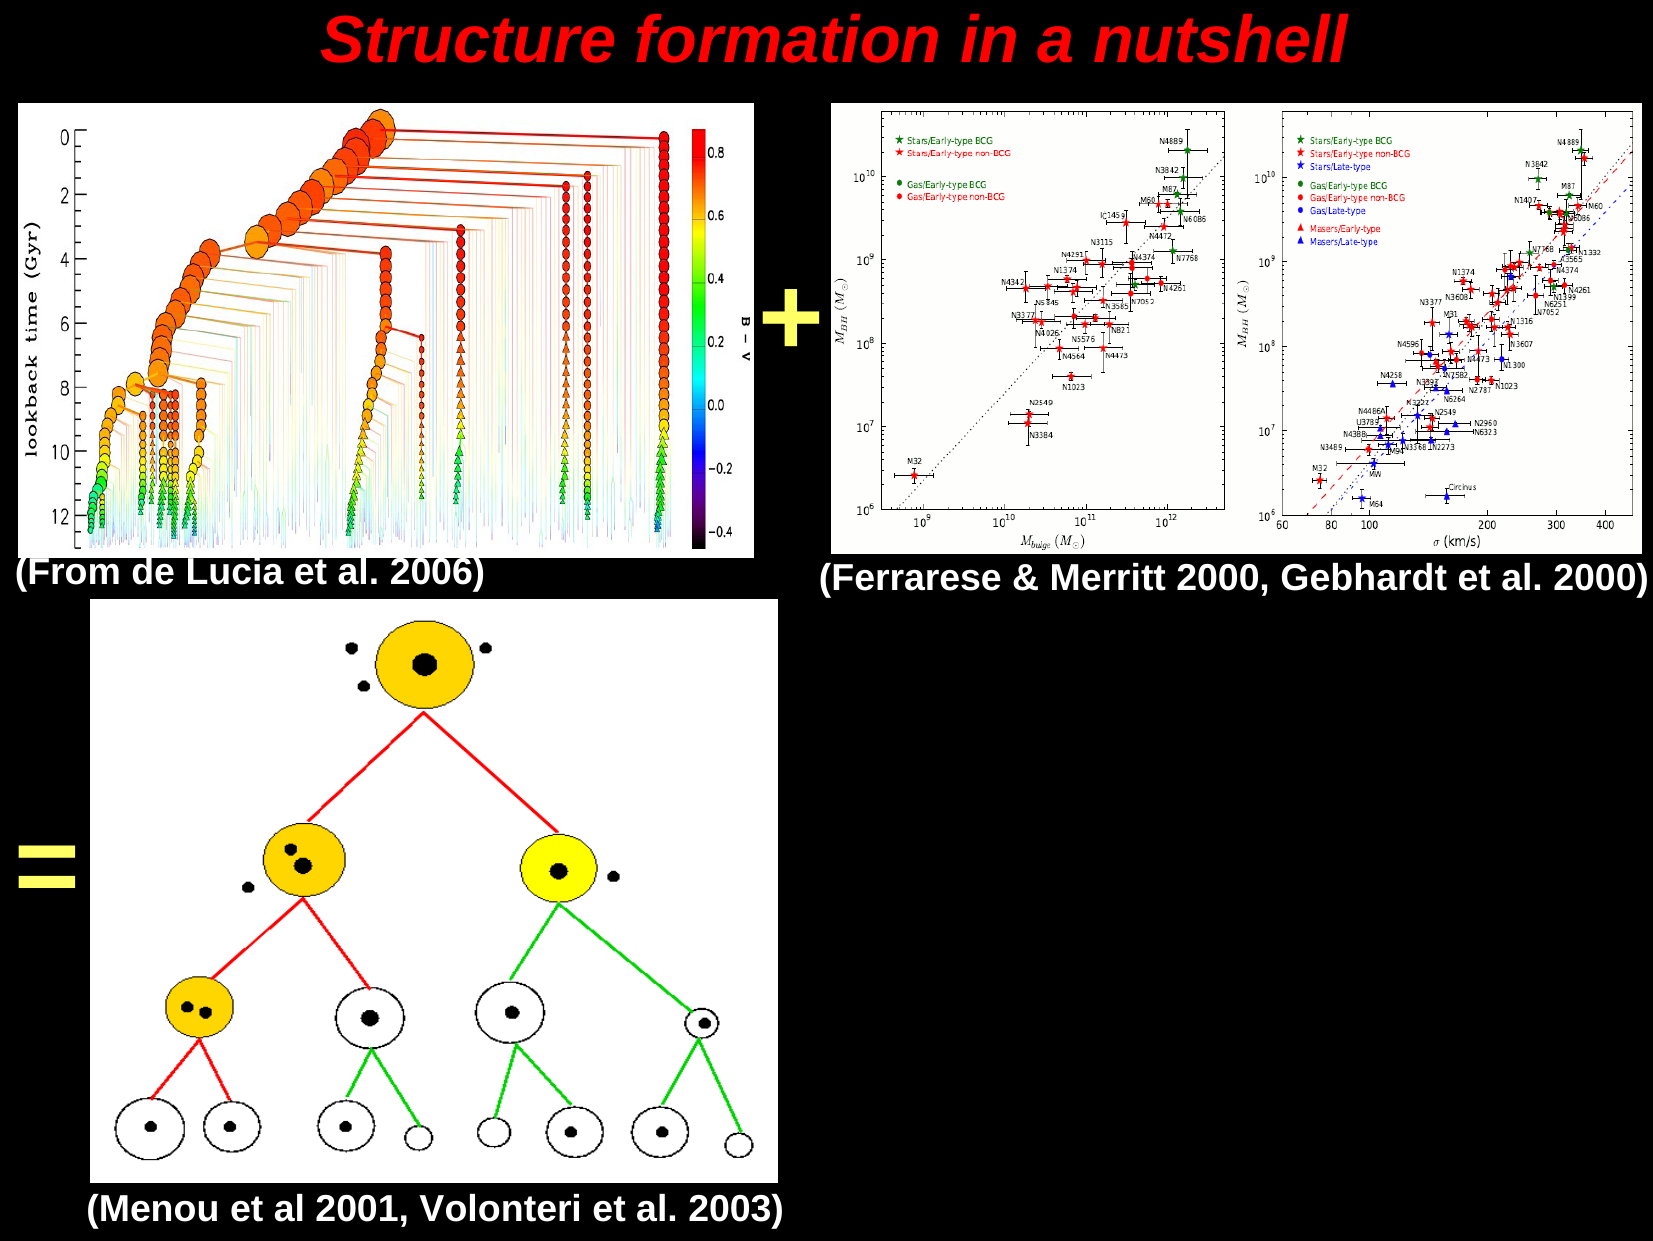

Structure formation in a nutshell
+
(From de Lucia et al. 2006)
(Ferrarese & Merritt 2000, Gebhardt et al. 2000)
=
(Menou et al 2001, Volonteri et al. 2003)